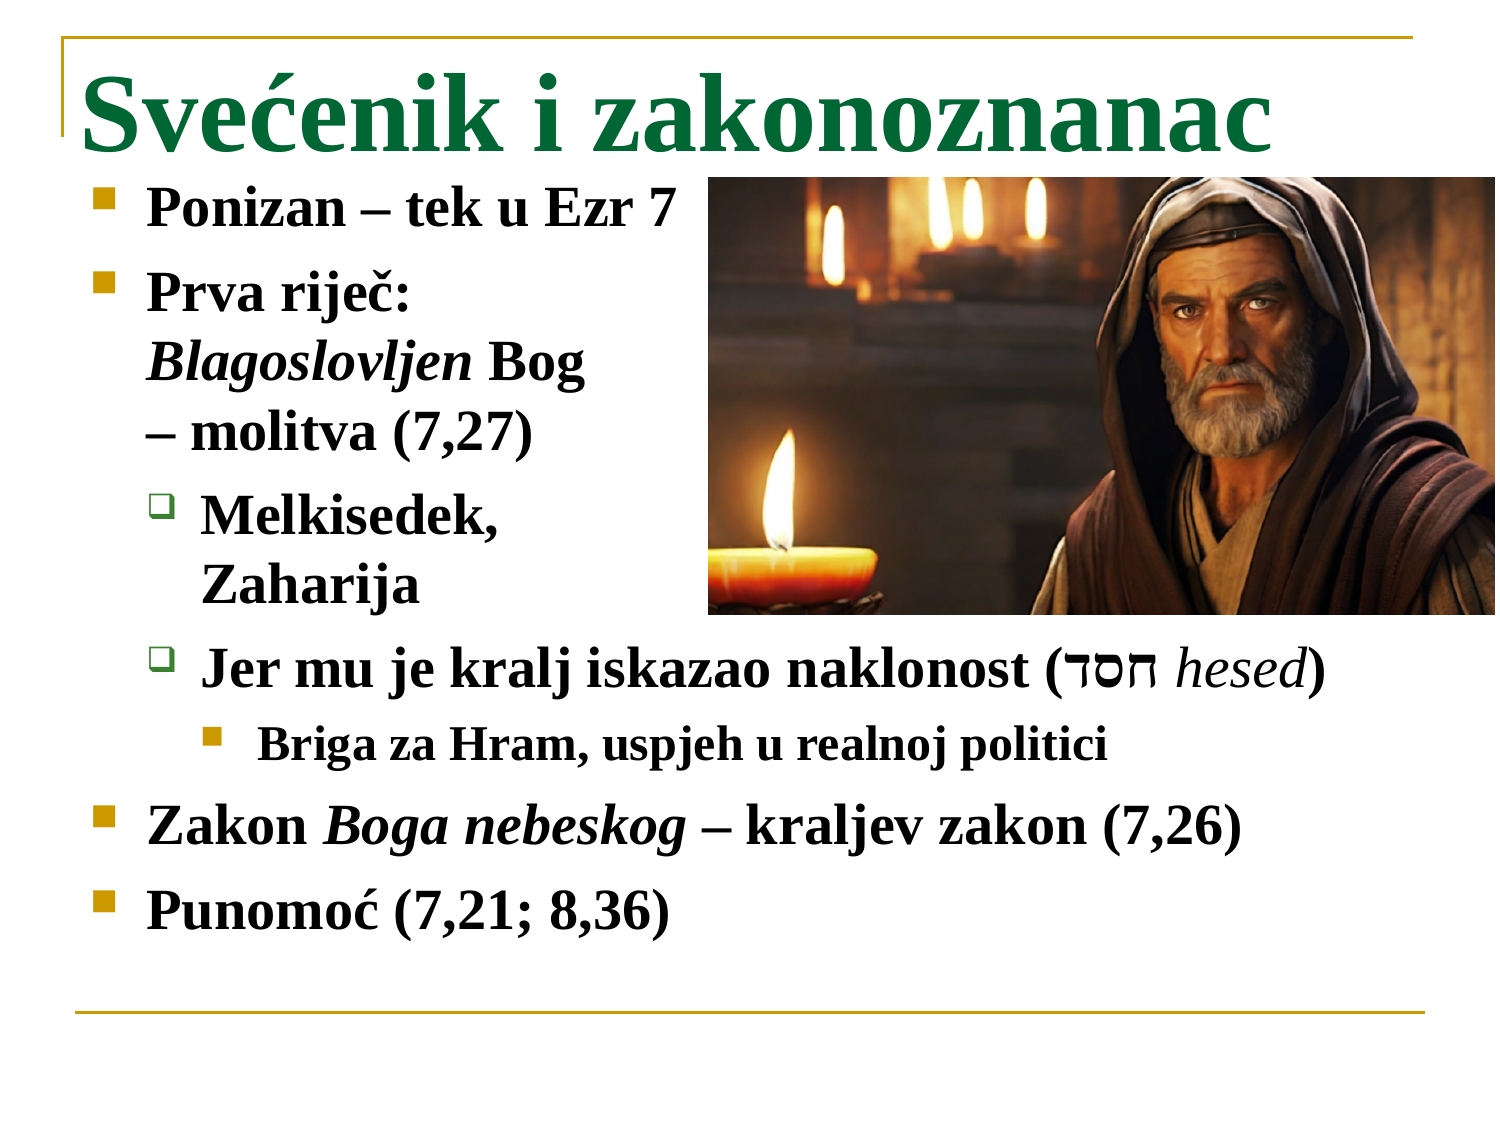

# Svećenik i zakonoznanac
Ponizan – tek u Ezr 7
Prva riječ:
Blagoslovljen Bog
– molitva (7,27)
Melkisedek,
Zaharija
Jer mu je kralj iskazao naklonost (חסד hesed)
Briga za Hram, uspjeh u realnoj politici
Zakon Boga nebeskog – kraljev zakon (7,26)
Punomoć (7,21; 8,36)